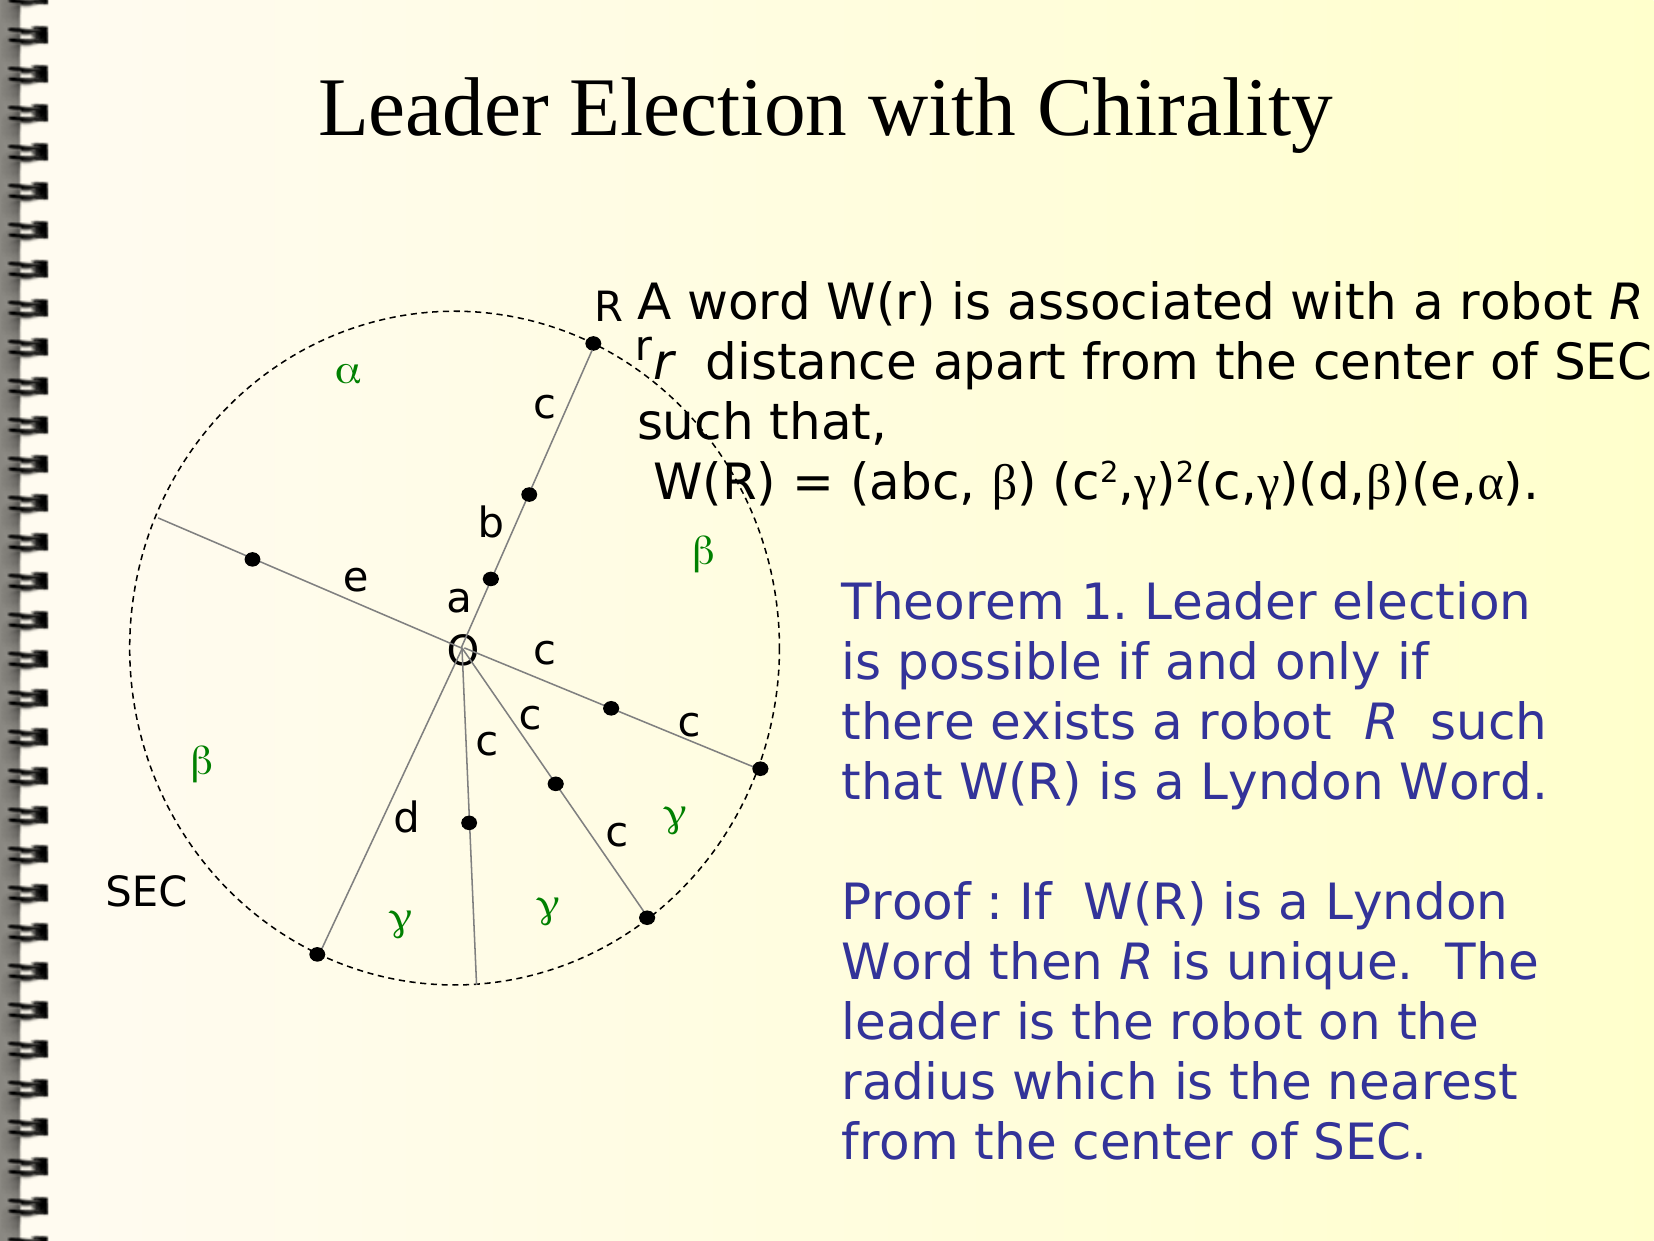

# Leader Election with Chirality
A word W(r) is associated with a robot R at
 r distance apart from the center of SEC (O),
such that,
 W(R) = (abc, β) (c2,γ)2(c,γ)(d,β)(e,α).
R
r

c
b

e
Theorem 1. Leader election is possible if and only if there exists a robot R such that W(R) is a Lyndon Word.
Proof : If W(R) is a Lyndon Word then R is unique. The leader is the robot on the radius which is the nearest from the center of SEC.
a
c
O
c
c
c


d
c
SEC

